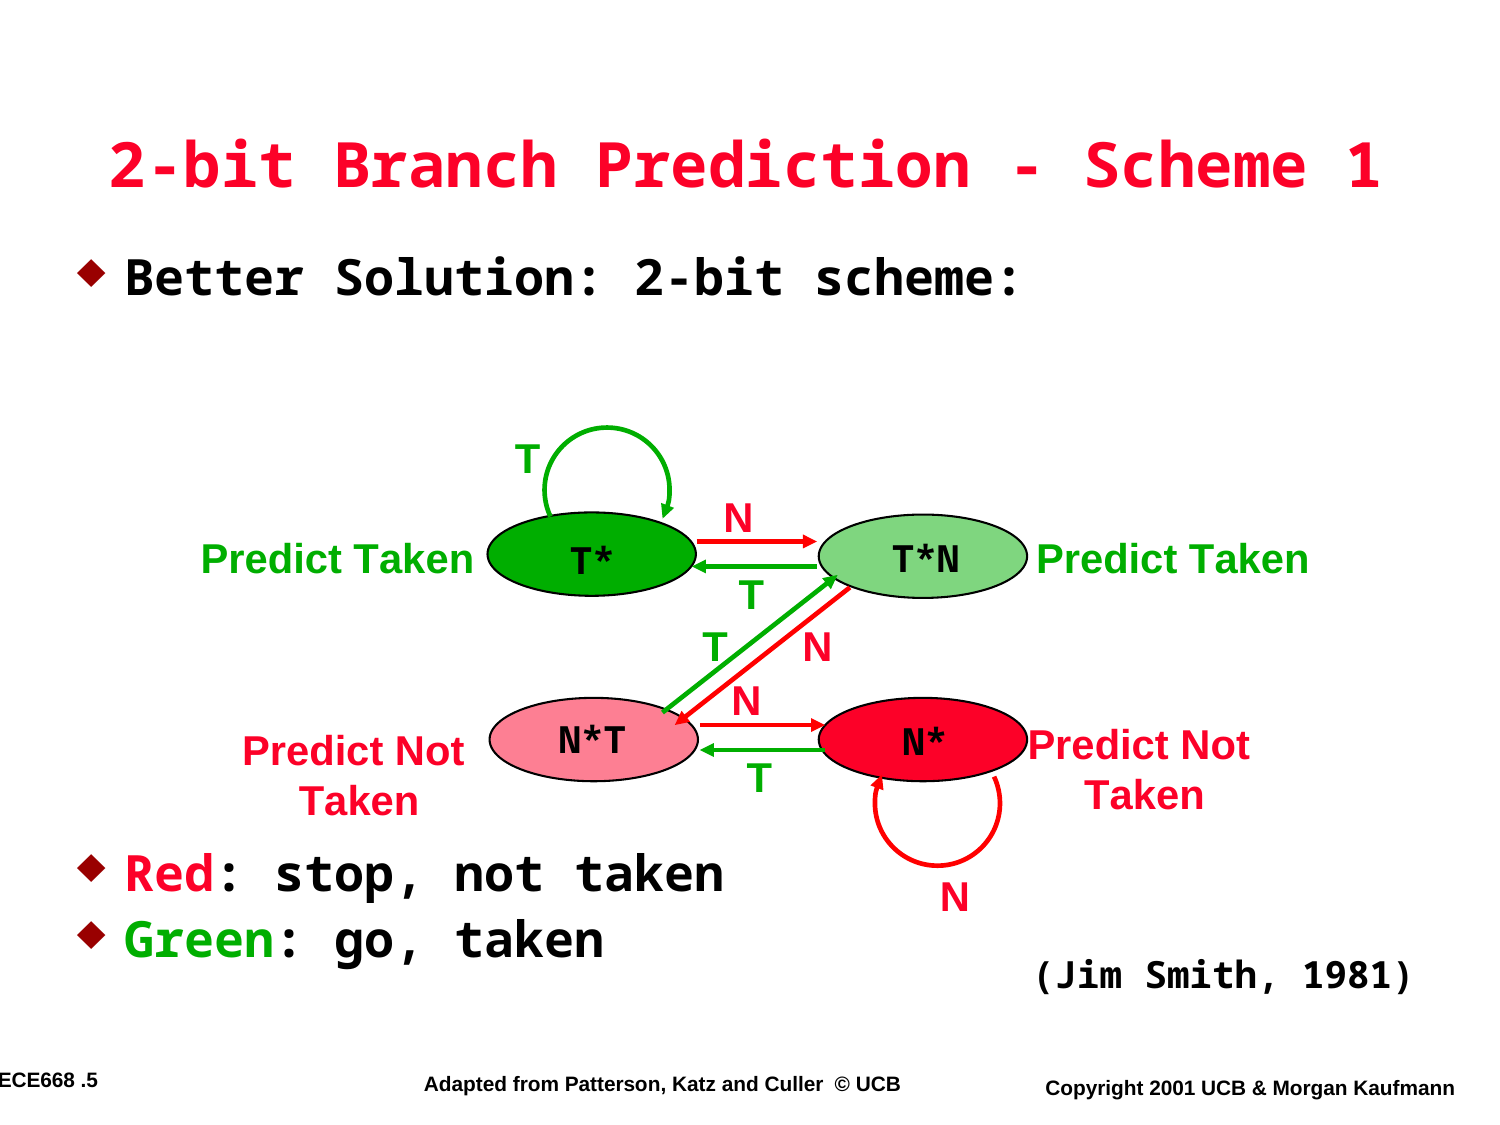

2-bit Branch Prediction - Scheme 1
# Better Solution: 2-bit scheme:
Red: stop, not taken
Green: go, taken
T
N
Predict Taken
Predict Taken
T*N
T*
T
T
N
N
N*T
N*
Predict Not
Taken
Predict Not
Taken
T
N
(Jim Smith, 1981)